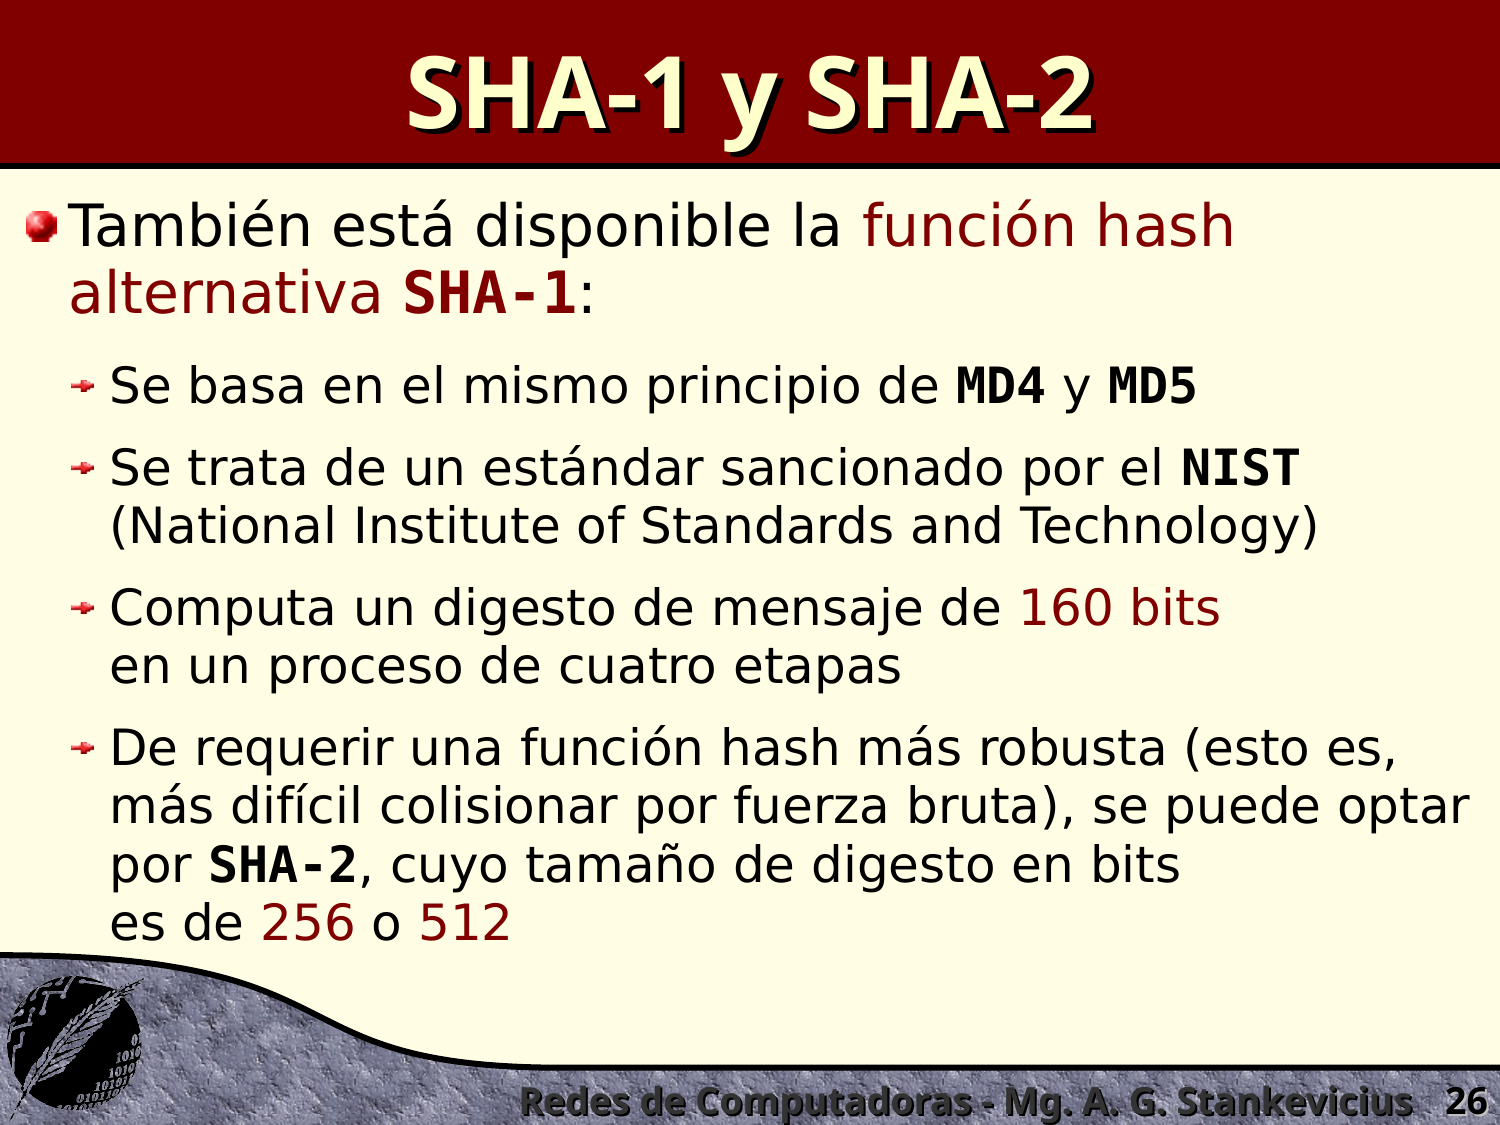

# SHA-1 y SHA-2
También está disponible la función hash alternativa SHA-1:
Se basa en el mismo principio de MD4 y MD5
Se trata de un estándar sancionado por el NIST (National Institute of Standards and Technology)
Computa un digesto de mensaje de 160 bits
en un proceso de cuatro etapas
De requerir una función hash más robusta (esto es, más difícil colisionar por fuerza bruta), se puede optar por SHA-2, cuyo tamaño de digesto en bits
es de 256 o 512
26